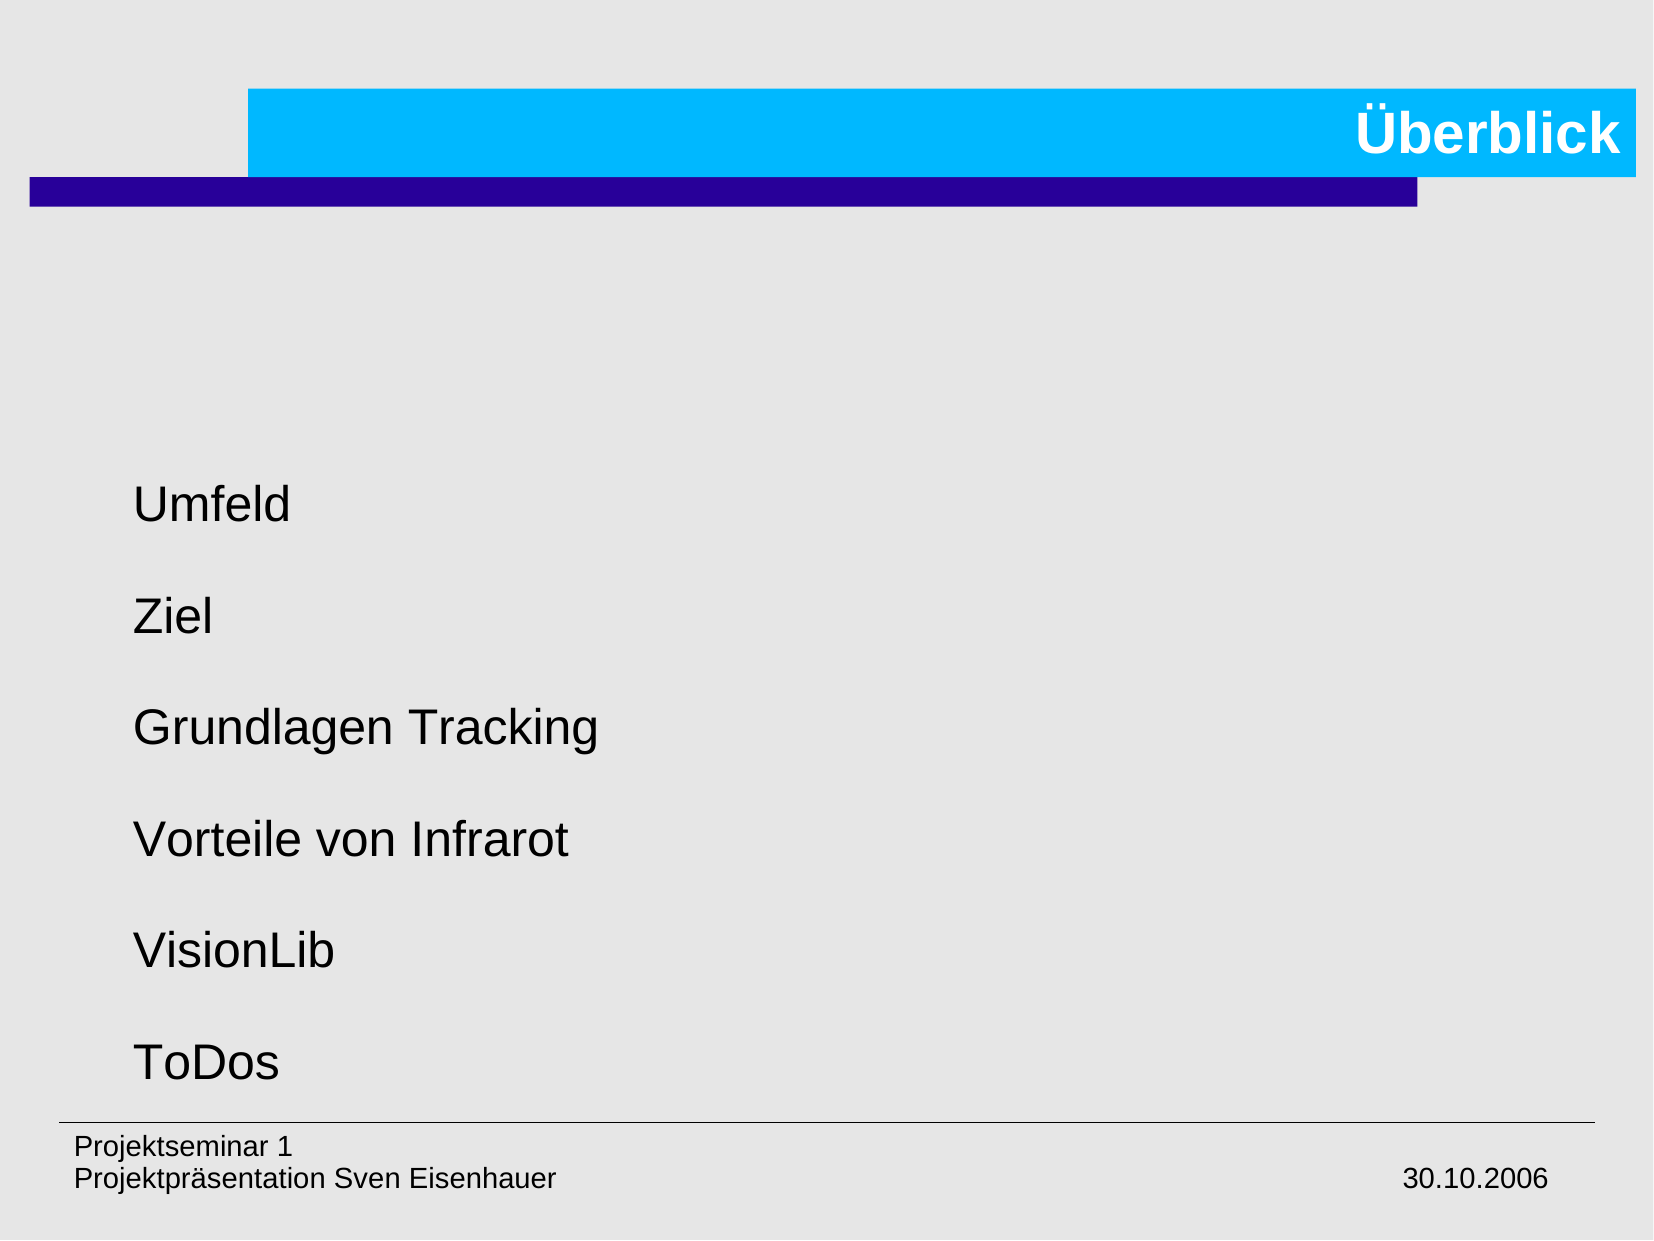

Überblick
Umfeld
Ziel
Grundlagen Tracking
Vorteile von Infrarot
VisionLib
ToDos
Projektseminar 1
Projektpräsentation Sven Eisenhauer 												30.10.2006